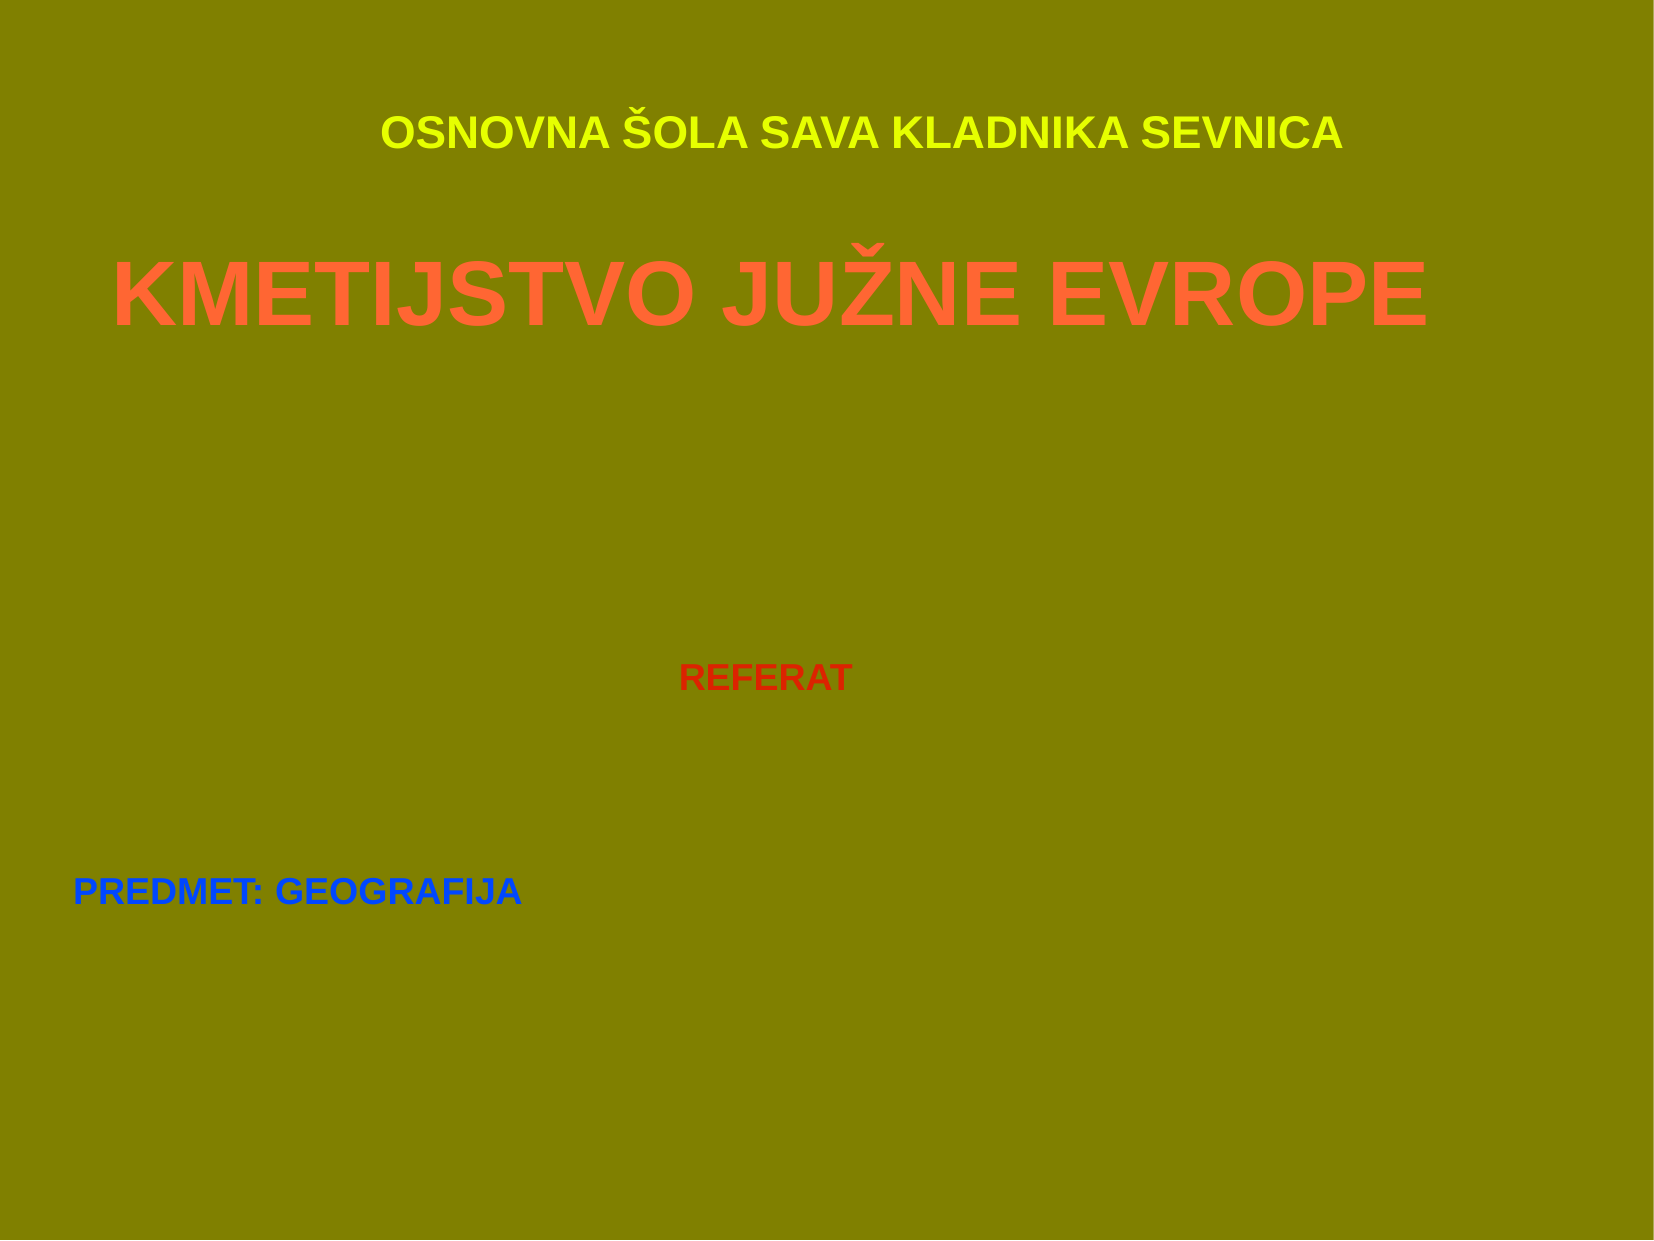

OSNOVNA ŠOLA SAVA KLADNIKA SEVNICA
KMETIJSTVO JUŽNE EVROPE
 REFERAT
PREDMET: GEOGRAFIJA